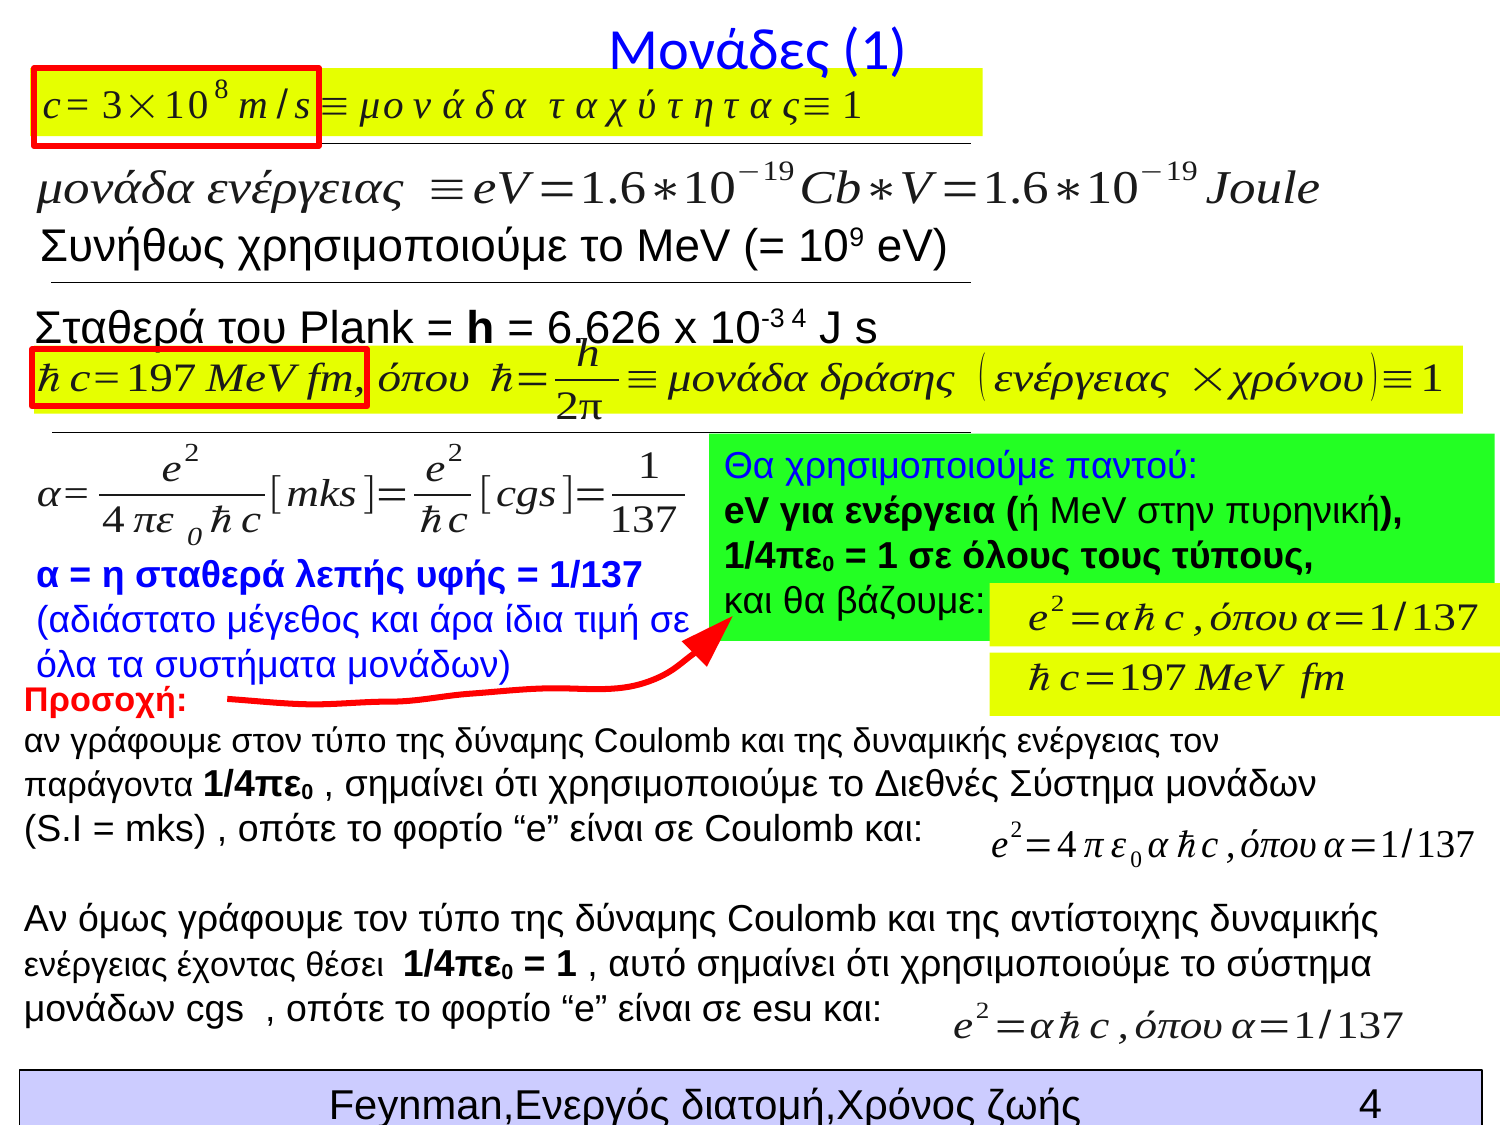

# Μονάδες (1)
Συνήθως χρησιμοποιούμε το MeV (= 109 eV)
Σταθερά του Plank = h = 6.626 x 10-3 4 J s
Θα χρησιμοποιούμε παντού:
eV για ενέργεια (ή MeV στην πυρηνική),
1/4πε0 = 1 σε όλους τους τύπους,
και θα βάζουμε:
α = η σταθερά λεπής υφής = 1/137
(αδιάστατο μέγεθος και άρα ίδια τιμή σε όλα τα συστήματα μονάδων)
Προσοχή:
αν γράφουμε στον τύπο της δύναμης Coulomb και της δυναμικής ενέργειας τον
παράγοντα 1/4πε0 , σημαίνει ότι χρησιμοποιούμε το Διεθνές Σύστημα μονάδων
(S.I = mks) , οπότε το φορτίο “e” είναι σε Coulomb και:
Αν όμως γράφουμε τον τύπο της δύναμης Coulomb και της αντίστοιχης δυναμικής
ενέργειας έχοντας θέσει 1/4πε0 = 1 , αυτό σημαίνει ότι χρησιμοποιούμε το σύστημα
μονάδων cgs , οπότε το φορτίο “e” είναι σε esu και:
4
Feynman,Eνεργός διατομή,Xρόνος ζωής